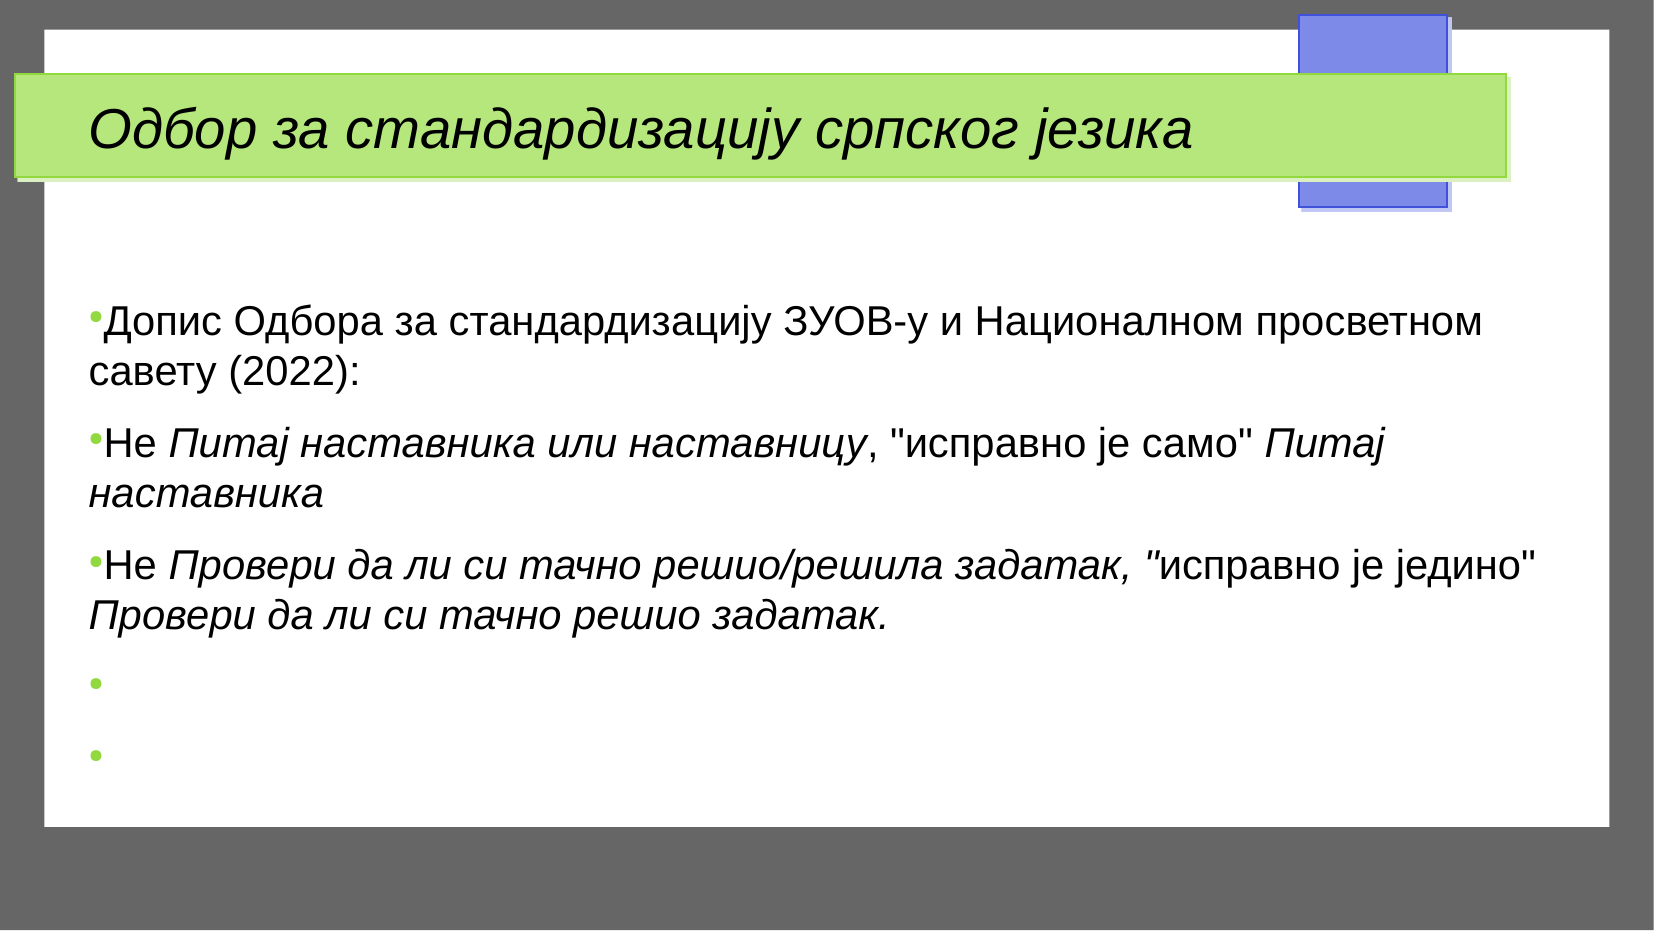

# Одбор за стандардизацију српског језика
Допис Одбора за стандардизацију ЗУОВ-у и Националном просветном савету (2022):
Не Питај наставника или наставницу, "исправно је само" Питај наставника
Не Провери да ли си тачно решио/решила задатак, "исправно је једино" Провери да ли си тачно решио задатак.